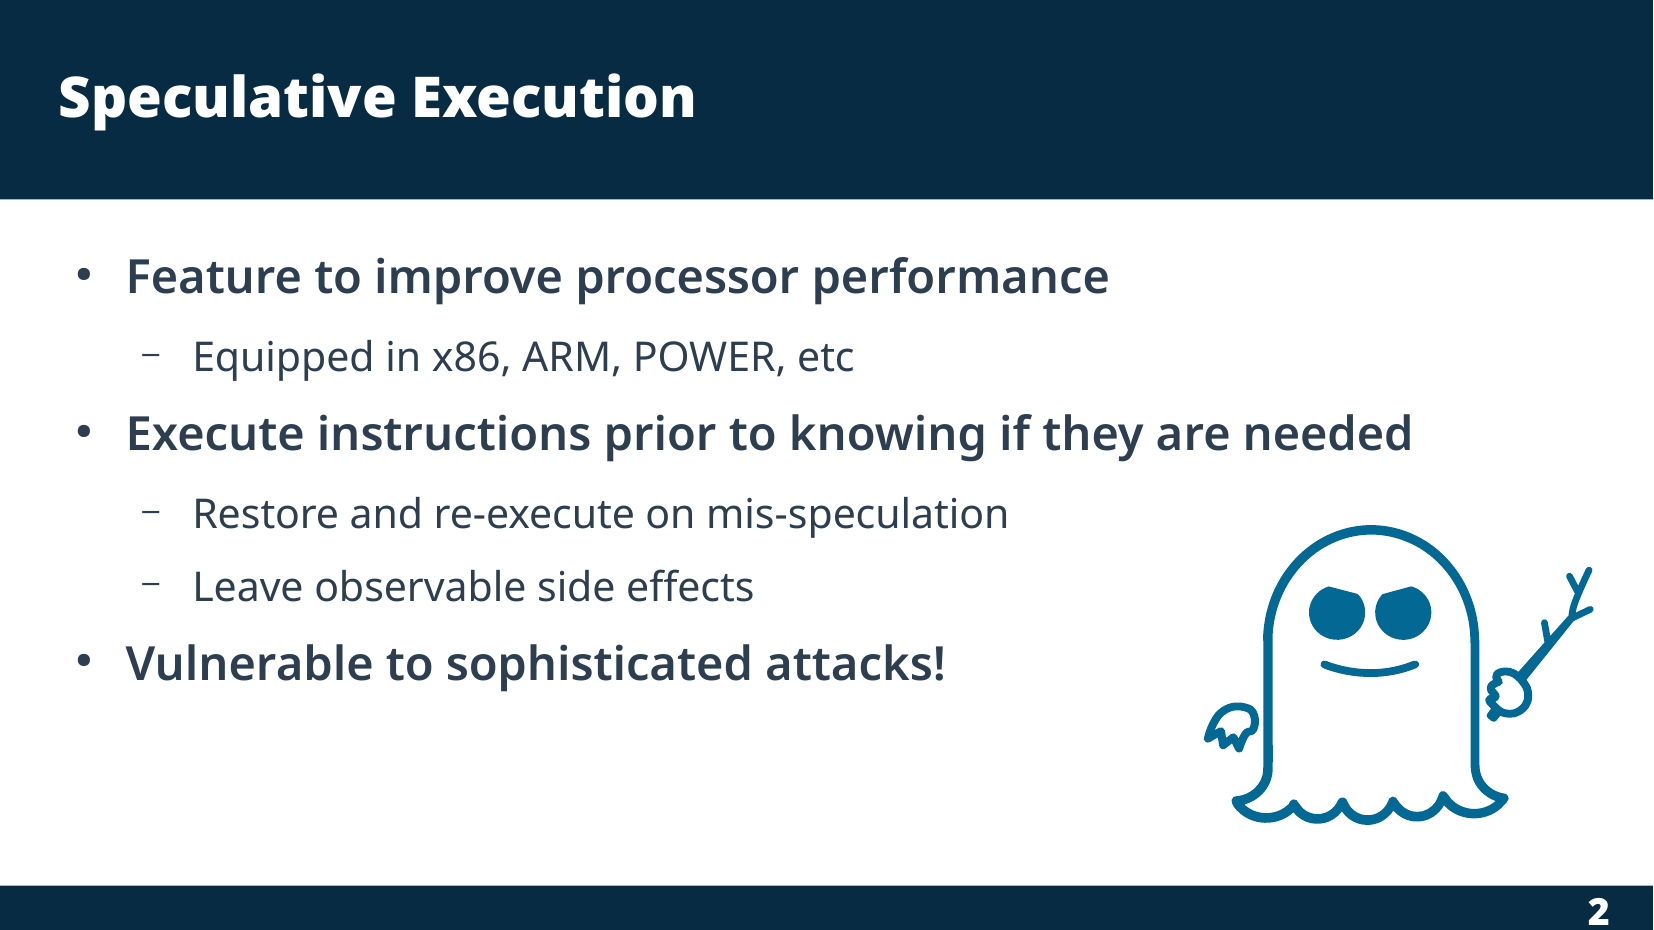

# Speculative Execution
Feature to improve processor performance
Equipped in x86, ARM, POWER, etc
Execute instructions prior to knowing if they are needed
Restore and re-execute on mis-speculation
Leave observable side effects
Vulnerable to sophisticated attacks!